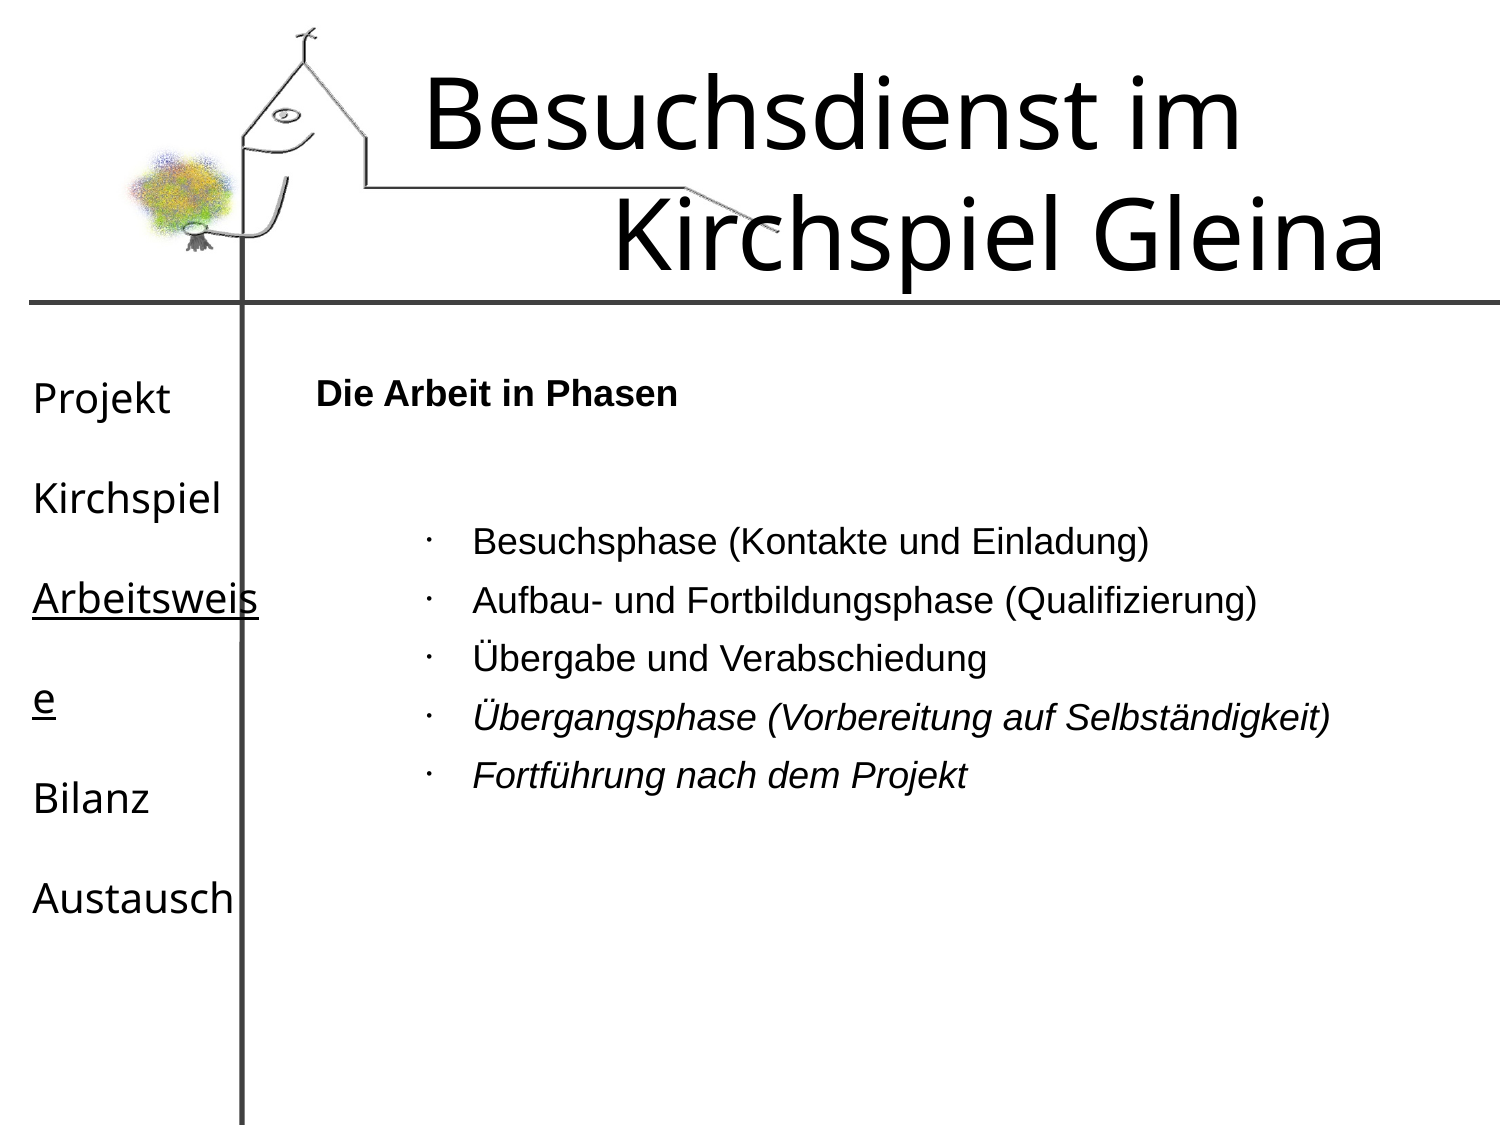

Projekt
Kirchspiel
Arbeitsweise
Bilanz
Austausch
Die Arbeit in Phasen
 Besuchsphase (Kontakte und Einladung)
 Aufbau- und Fortbildungsphase (Qualifizierung)
 Übergabe und Verabschiedung
 Übergangsphase (Vorbereitung auf Selbständigkeit)
 Fortführung nach dem Projekt